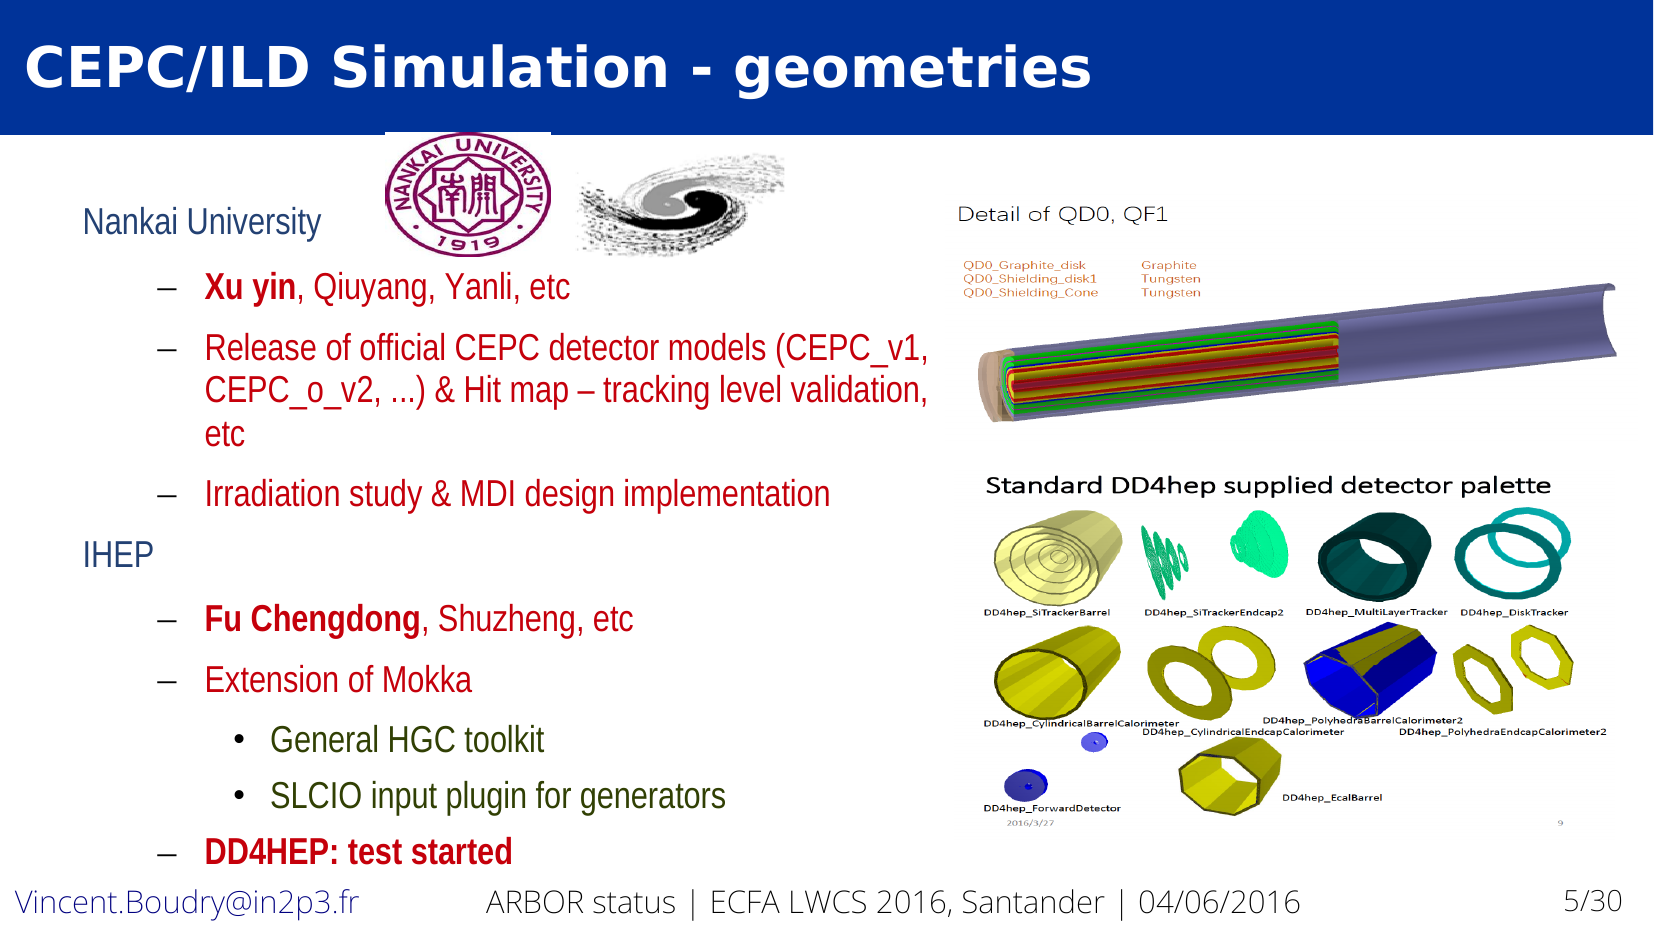

# CEPC/ILD Simulation - geometries
Nankai University
Xu yin, Qiuyang, Yanli, etc
Release of official CEPC detector models (CEPC_v1, CEPC_o_v2, ...) & Hit map – tracking level validation, etc
Irradiation study & MDI design implementation
IHEP
Fu Chengdong, Shuzheng, etc
Extension of Mokka
General HGC toolkit
SLCIO input plugin for generators
DD4HEP: test started
ARBOR status | ECFA LWCS 2016, Santander | 04/06/2016
5